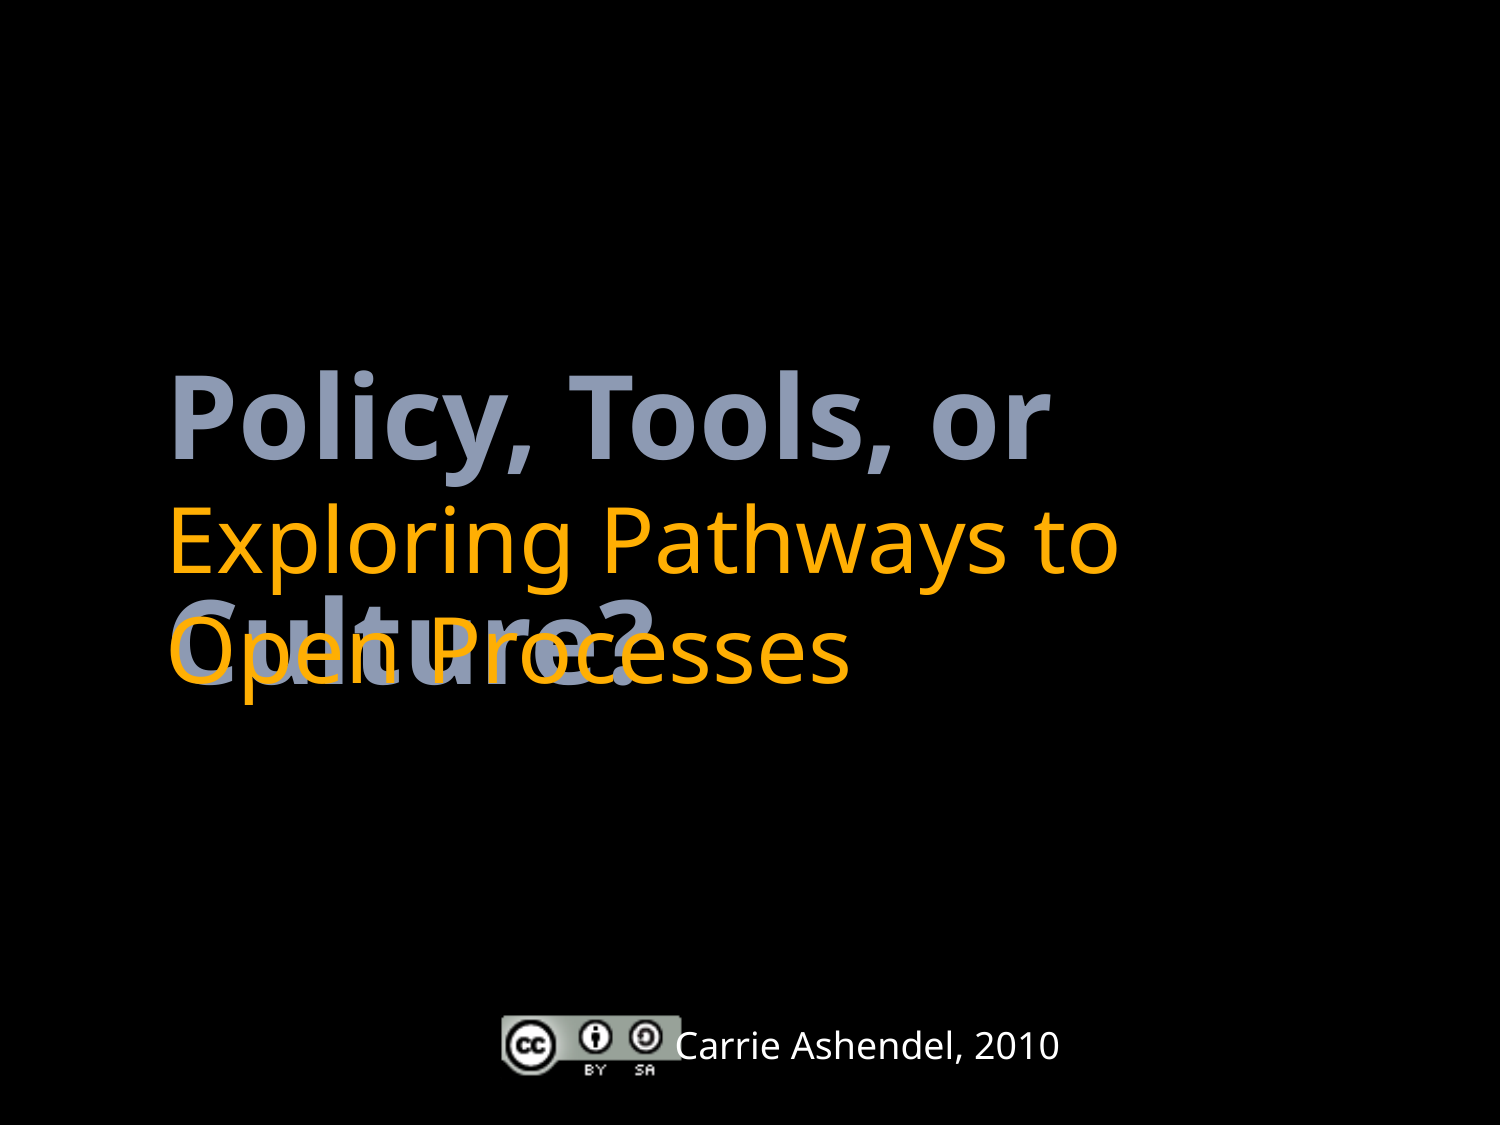

# Policy, Tools, or Culture?
Exploring Pathways to Open Processes
Carrie Ashendel, 2010